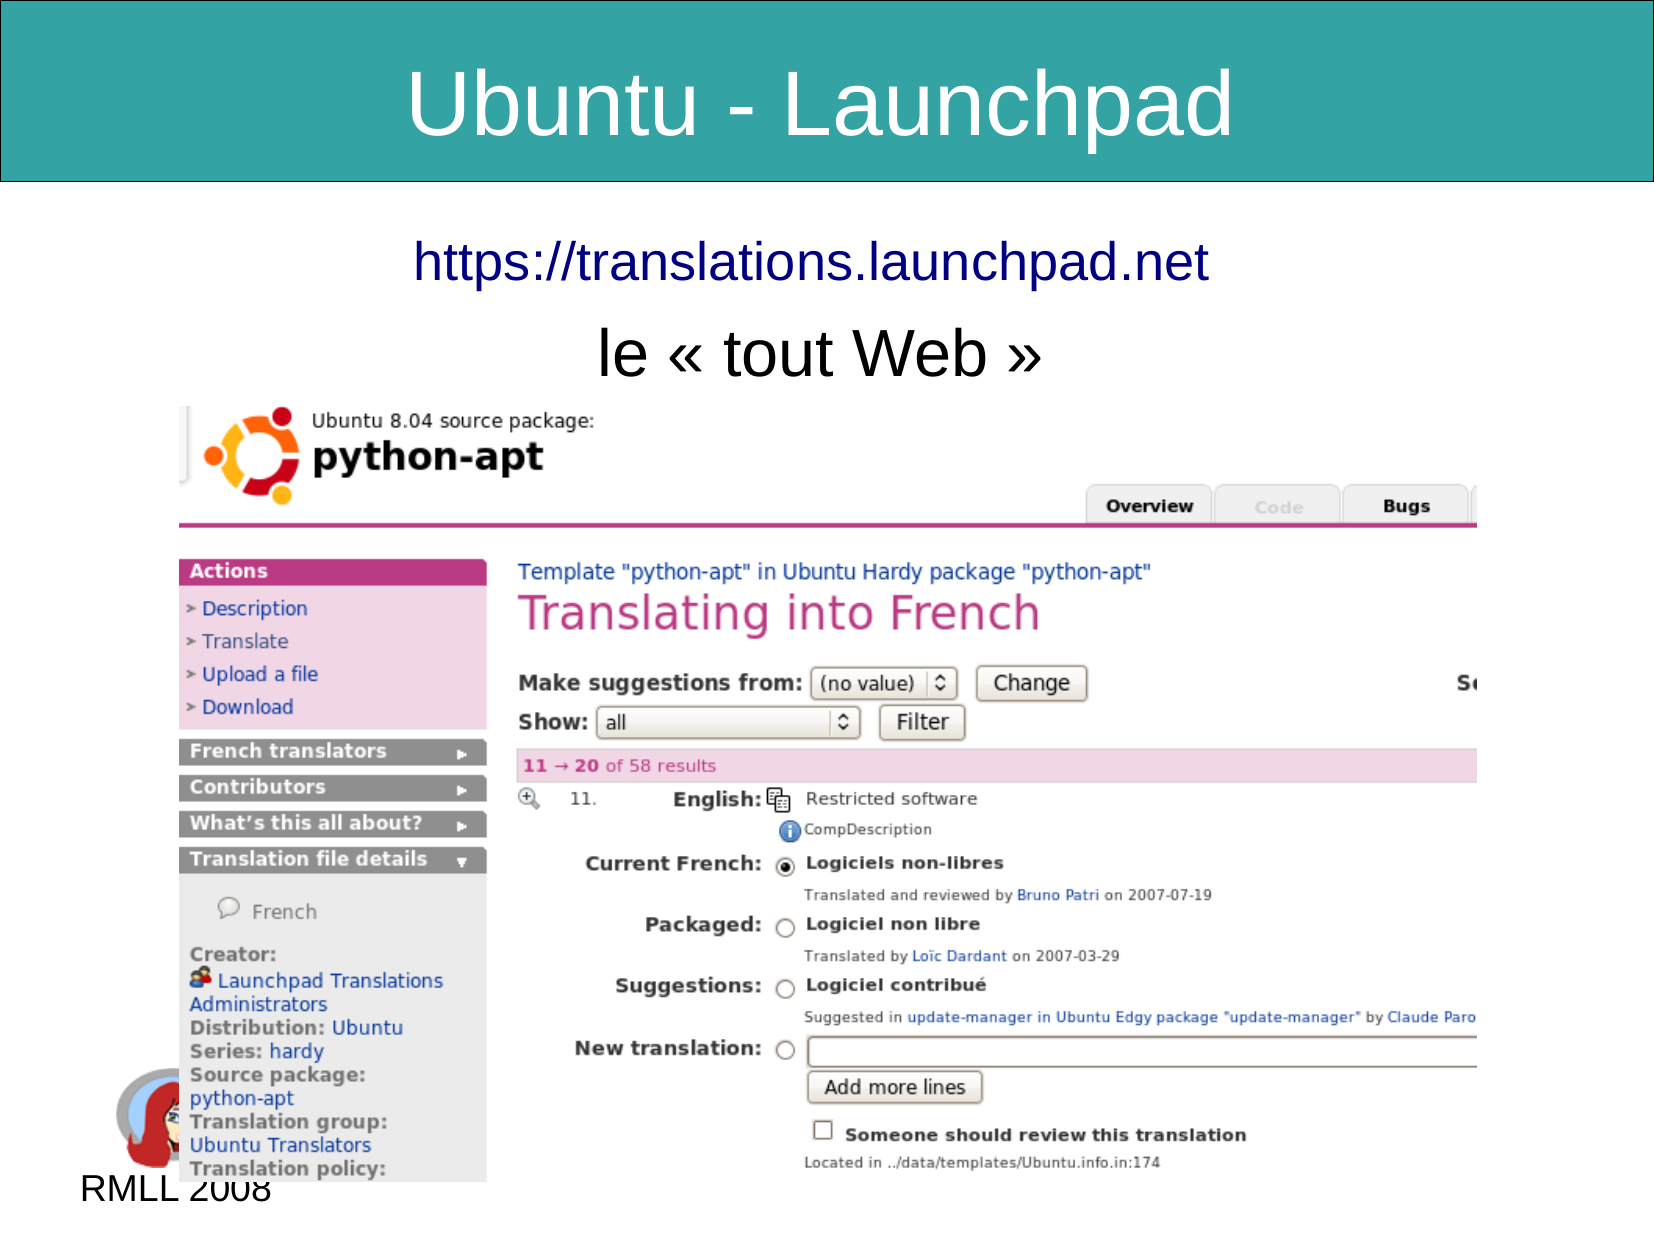

# Ubuntu - Launchpad
https://translations.launchpad.net
le « tout Web »